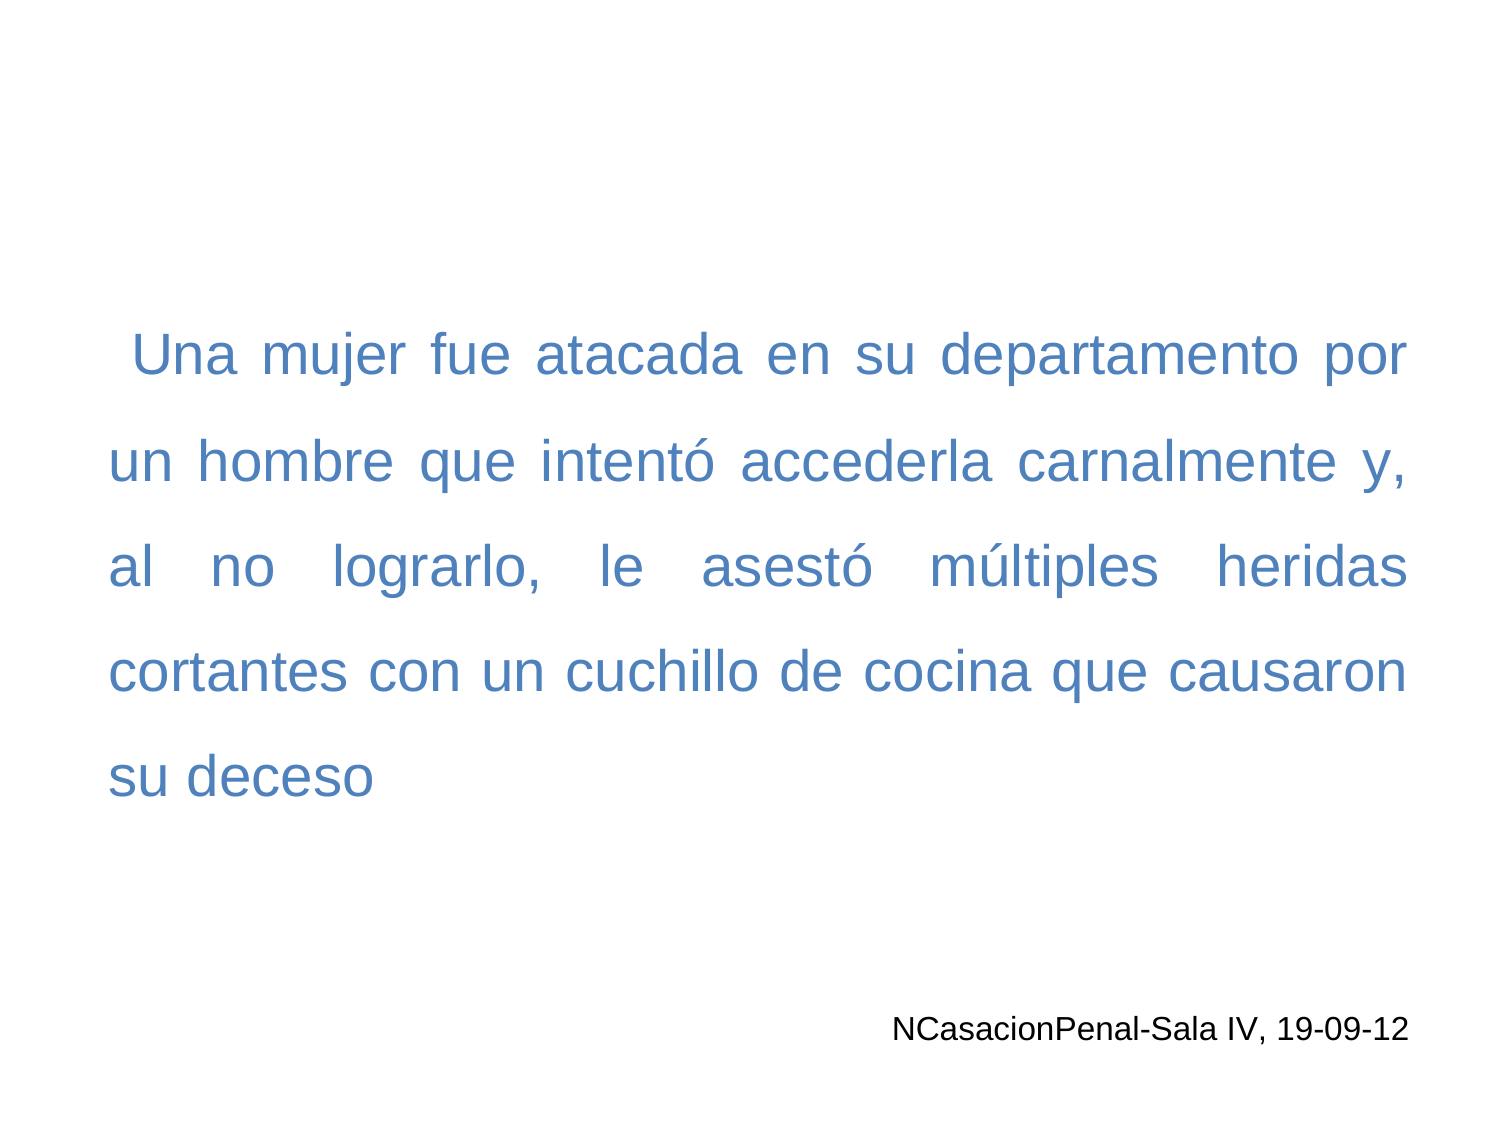

# Una mujer fue atacada en su departamento por un hombre que intentó accederla carnalmente y, al no lograrlo, le asestó múltiples heridas cortantes con un cuchillo de cocina que causaron su deceso
CNCasacionPenal-Sala IV, 19-09-12